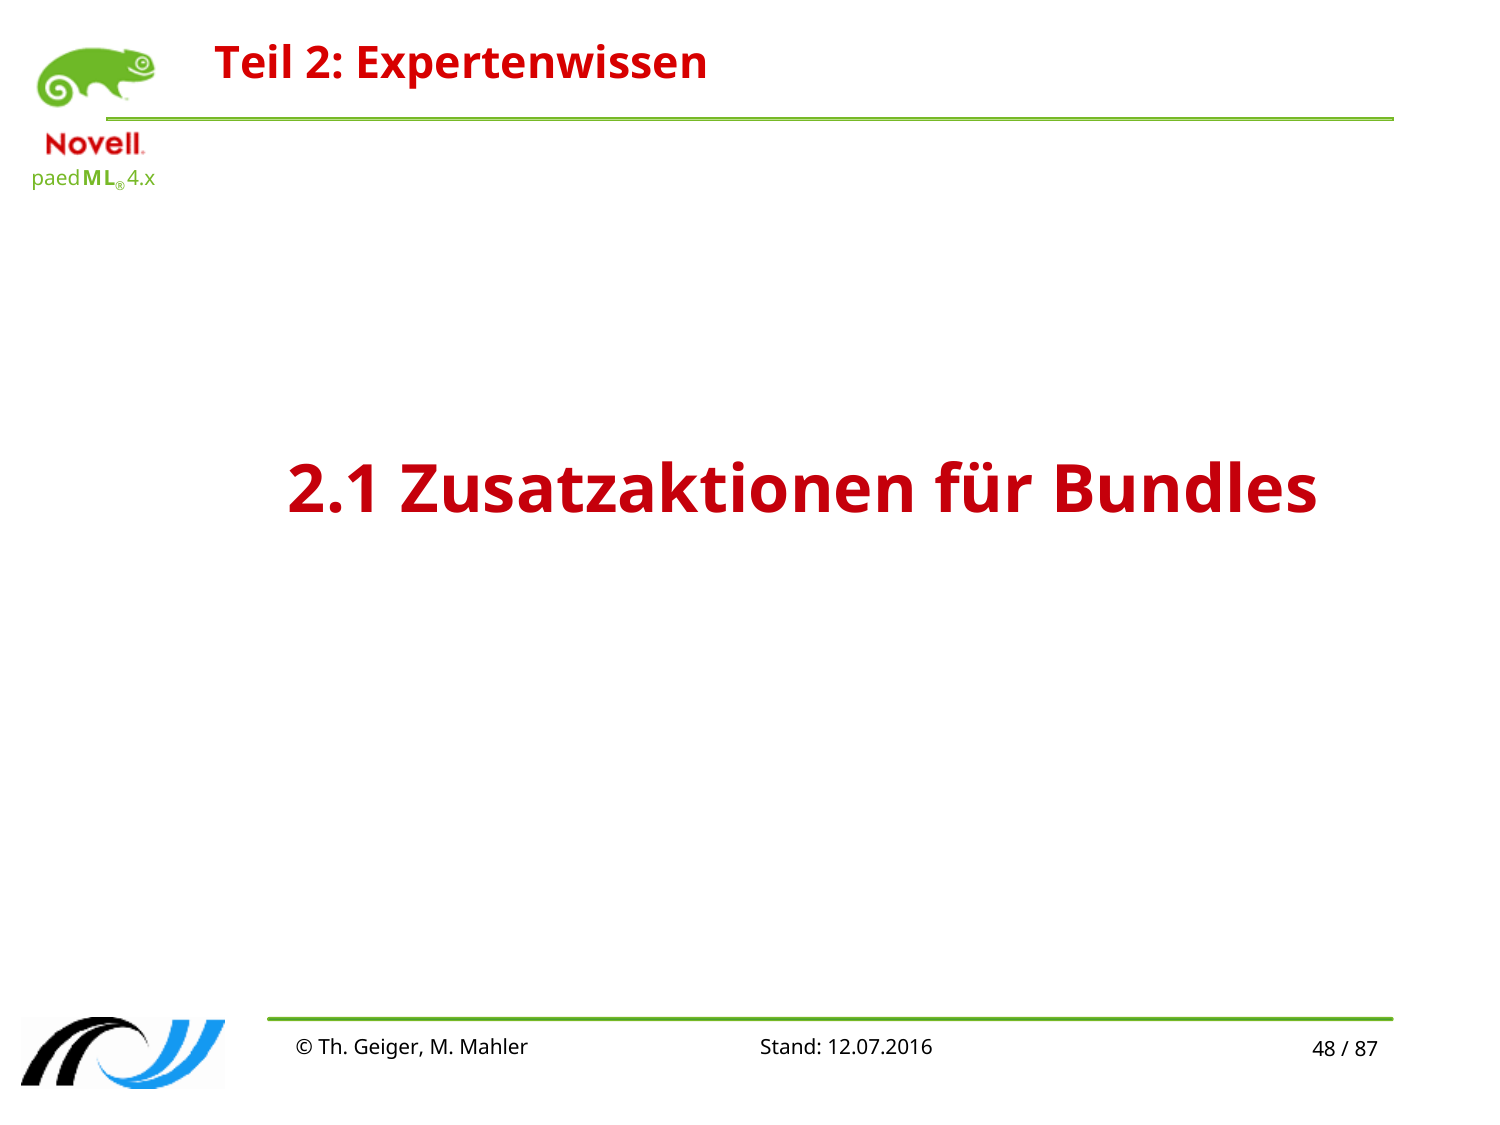

# Teil 2: Expertenwissen
2.1 Zusatzaktionen für Bundles
© Th. Geiger, M. Mahler
12.07.2016
48